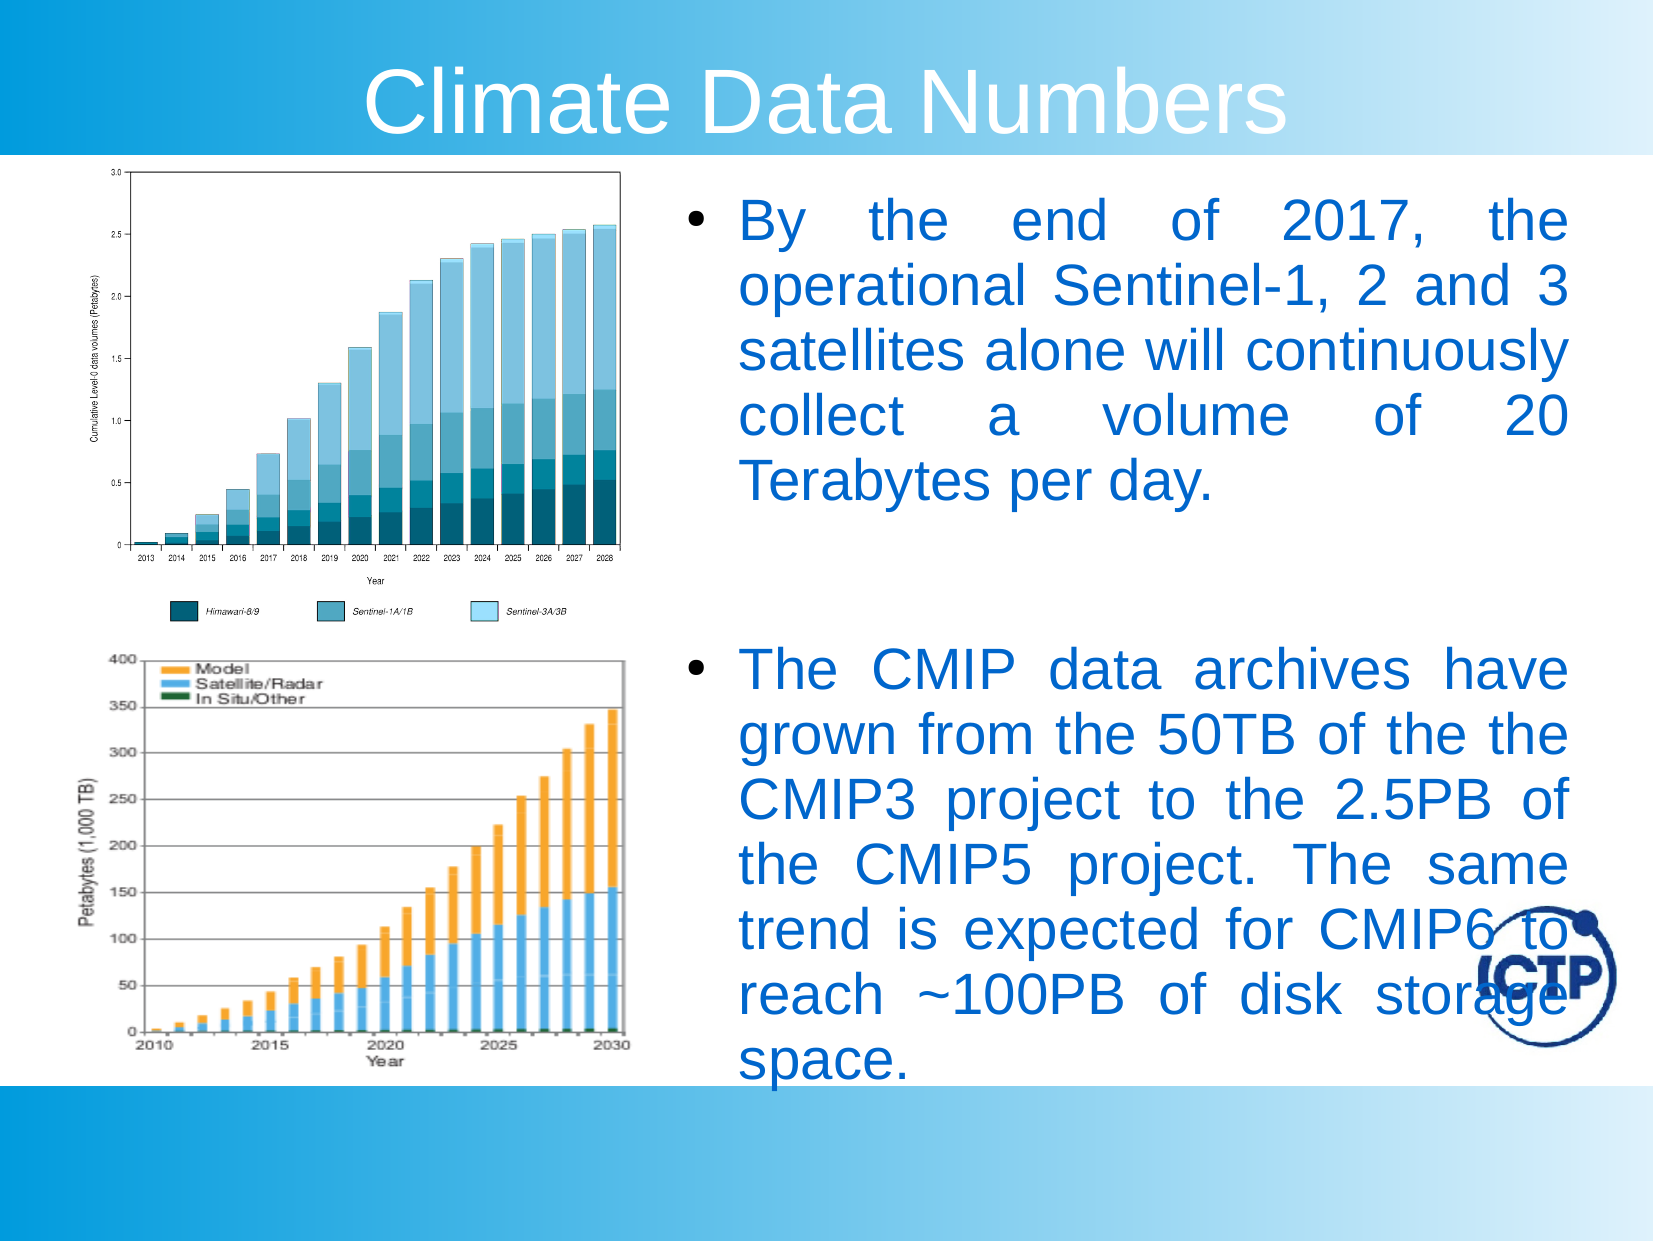

# Climate Data Numbers
By the end of 2017, the operational Sentinel-1, 2 and 3 satellites alone will continuously collect a volume of 20 Terabytes per day.
The CMIP data archives have grown from the 50TB of the the CMIP3 project to the 2.5PB of the CMIP5 project. The same trend is expected for CMIP6 to reach ~100PB of disk storage space.